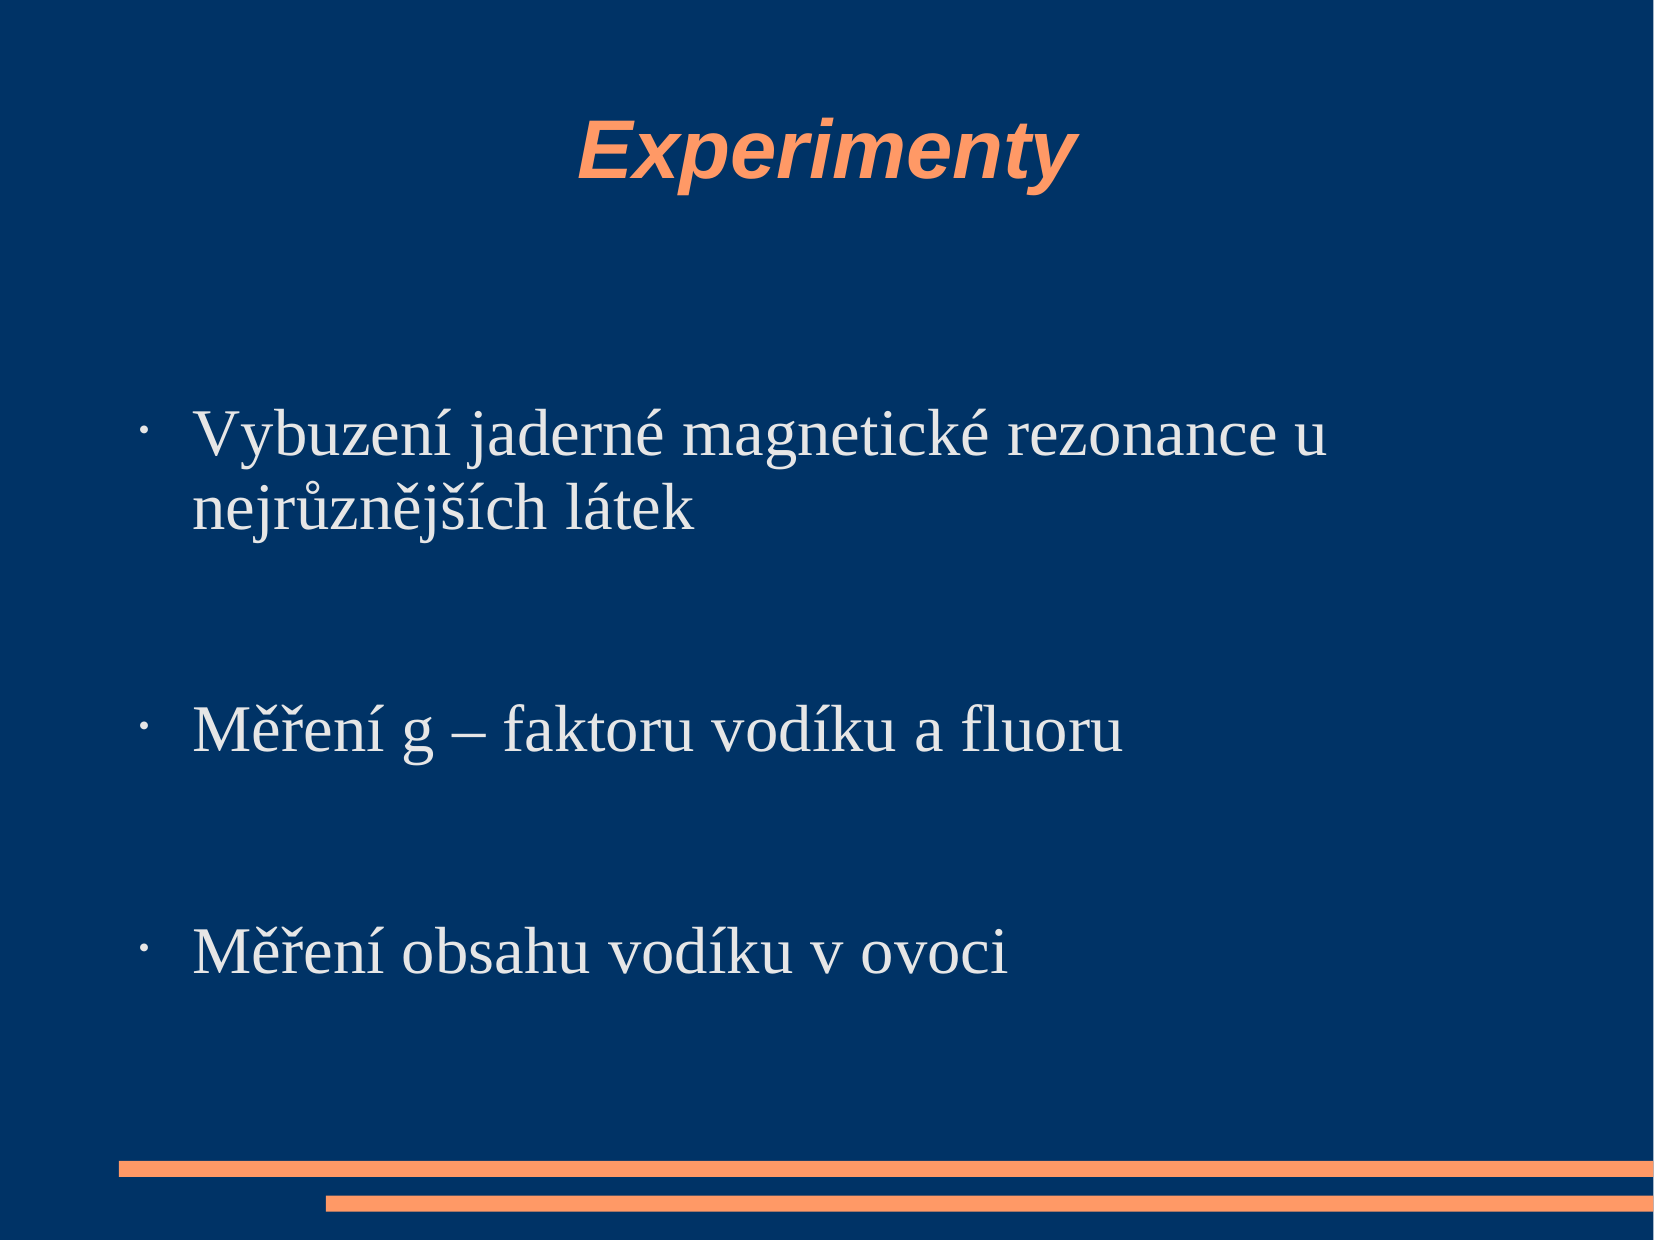

# Experimenty
Vybuzení jaderné magnetické rezonance u nejrůznějších látek
Měření g – faktoru vodíku a fluoru
Měření obsahu vodíku v ovoci